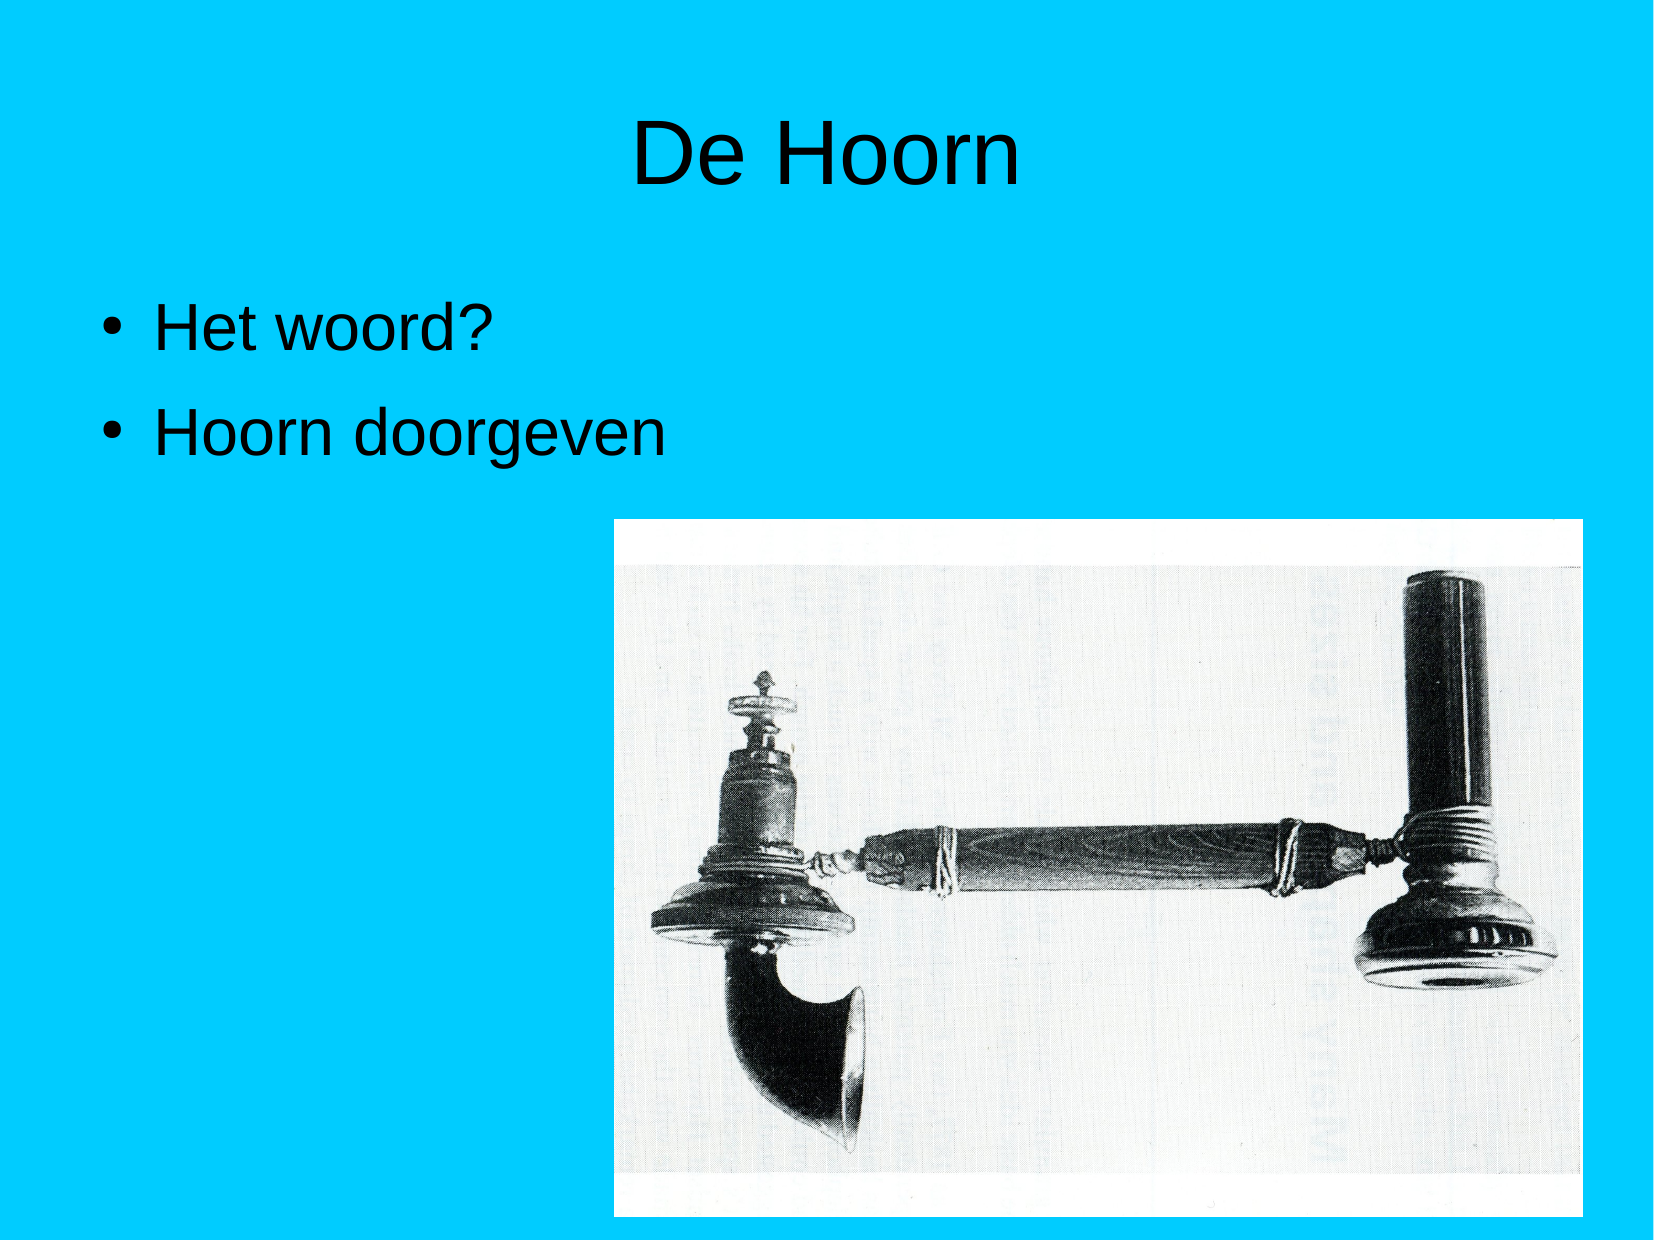

# De Hoorn
Het woord?
Hoorn doorgeven